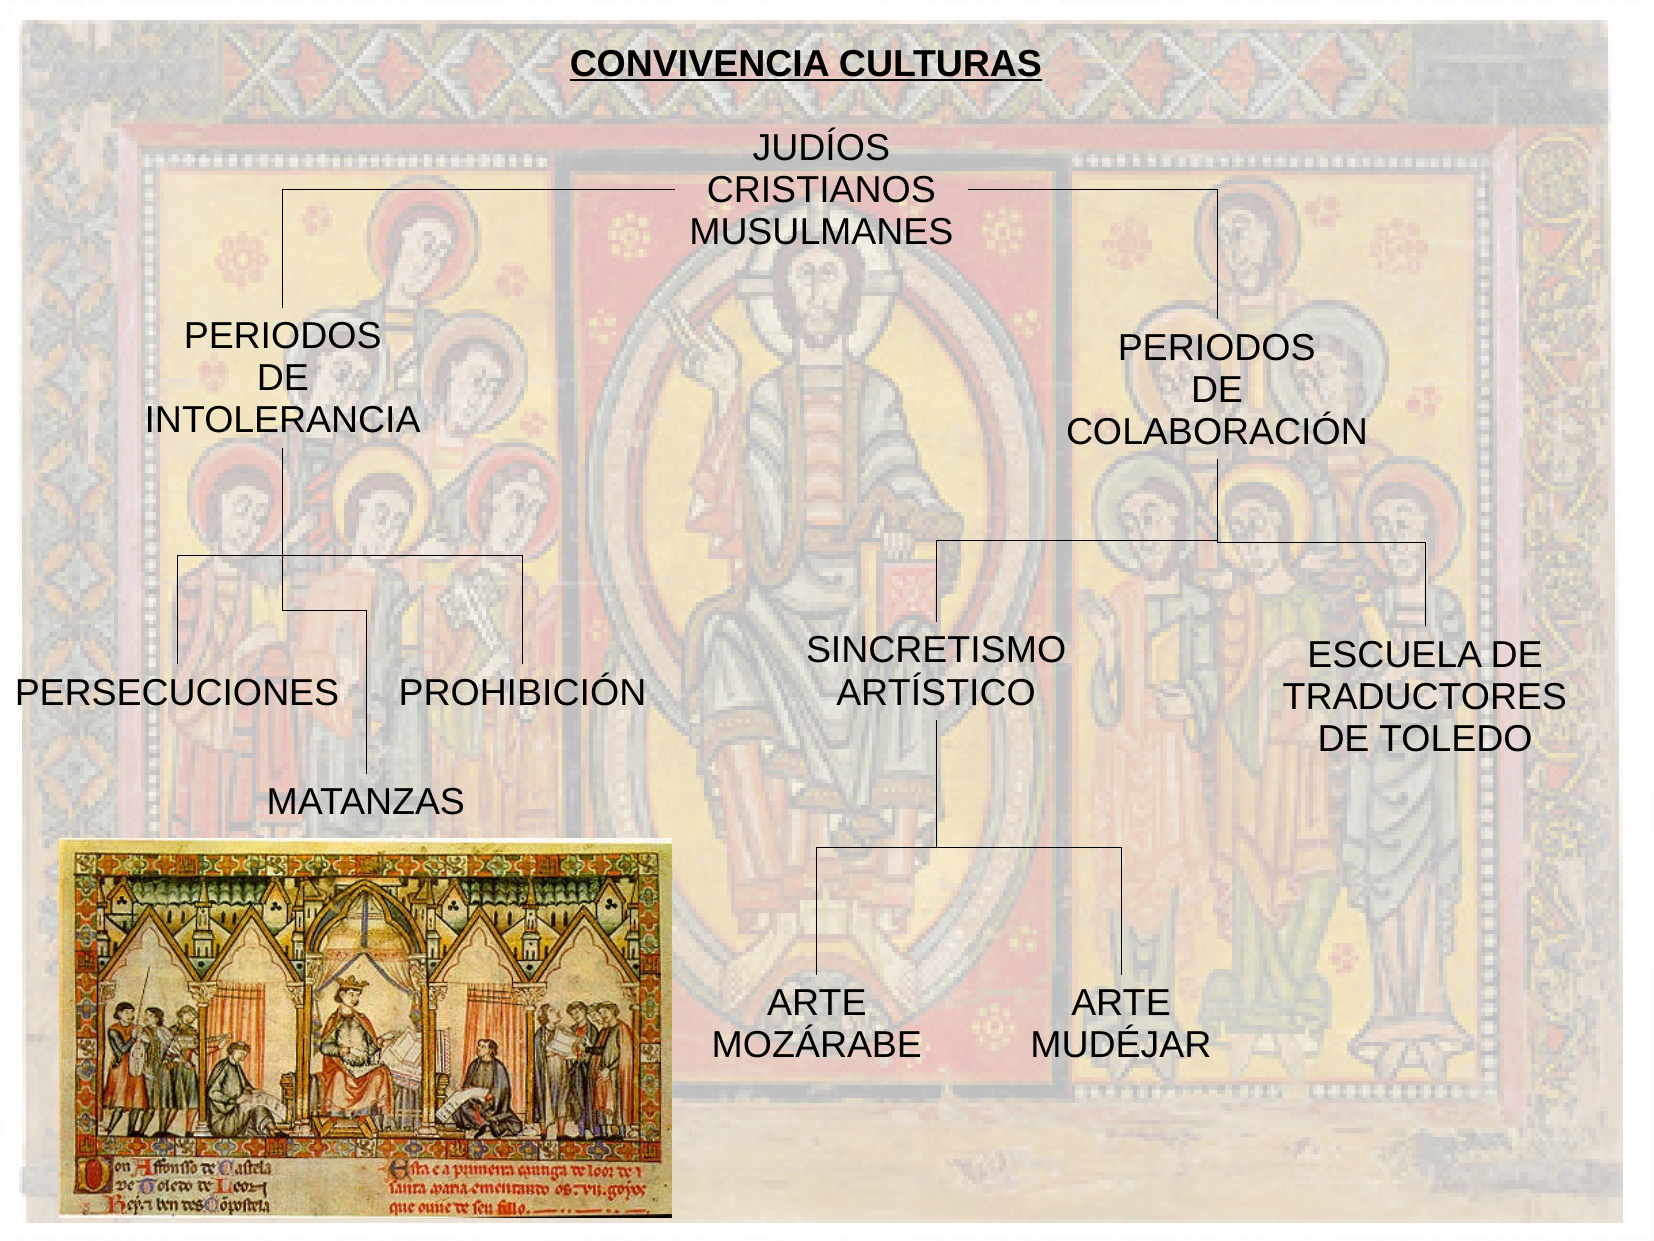

CONVIVENCIA CULTURAS
JUDÍOS
CRISTIANOS
MUSULMANES
PERIODOS
DE
INTOLERANCIA
PERIODOS
DE
COLABORACIÓN
SINCRETISMO
ARTÍSTICO
ESCUELA DE
TRADUCTORES
DE TOLEDO
PERSECUCIONES
PROHIBICIÓN
MATANZAS
ARTE
MOZÁRABE
ARTE
MUDÉJAR